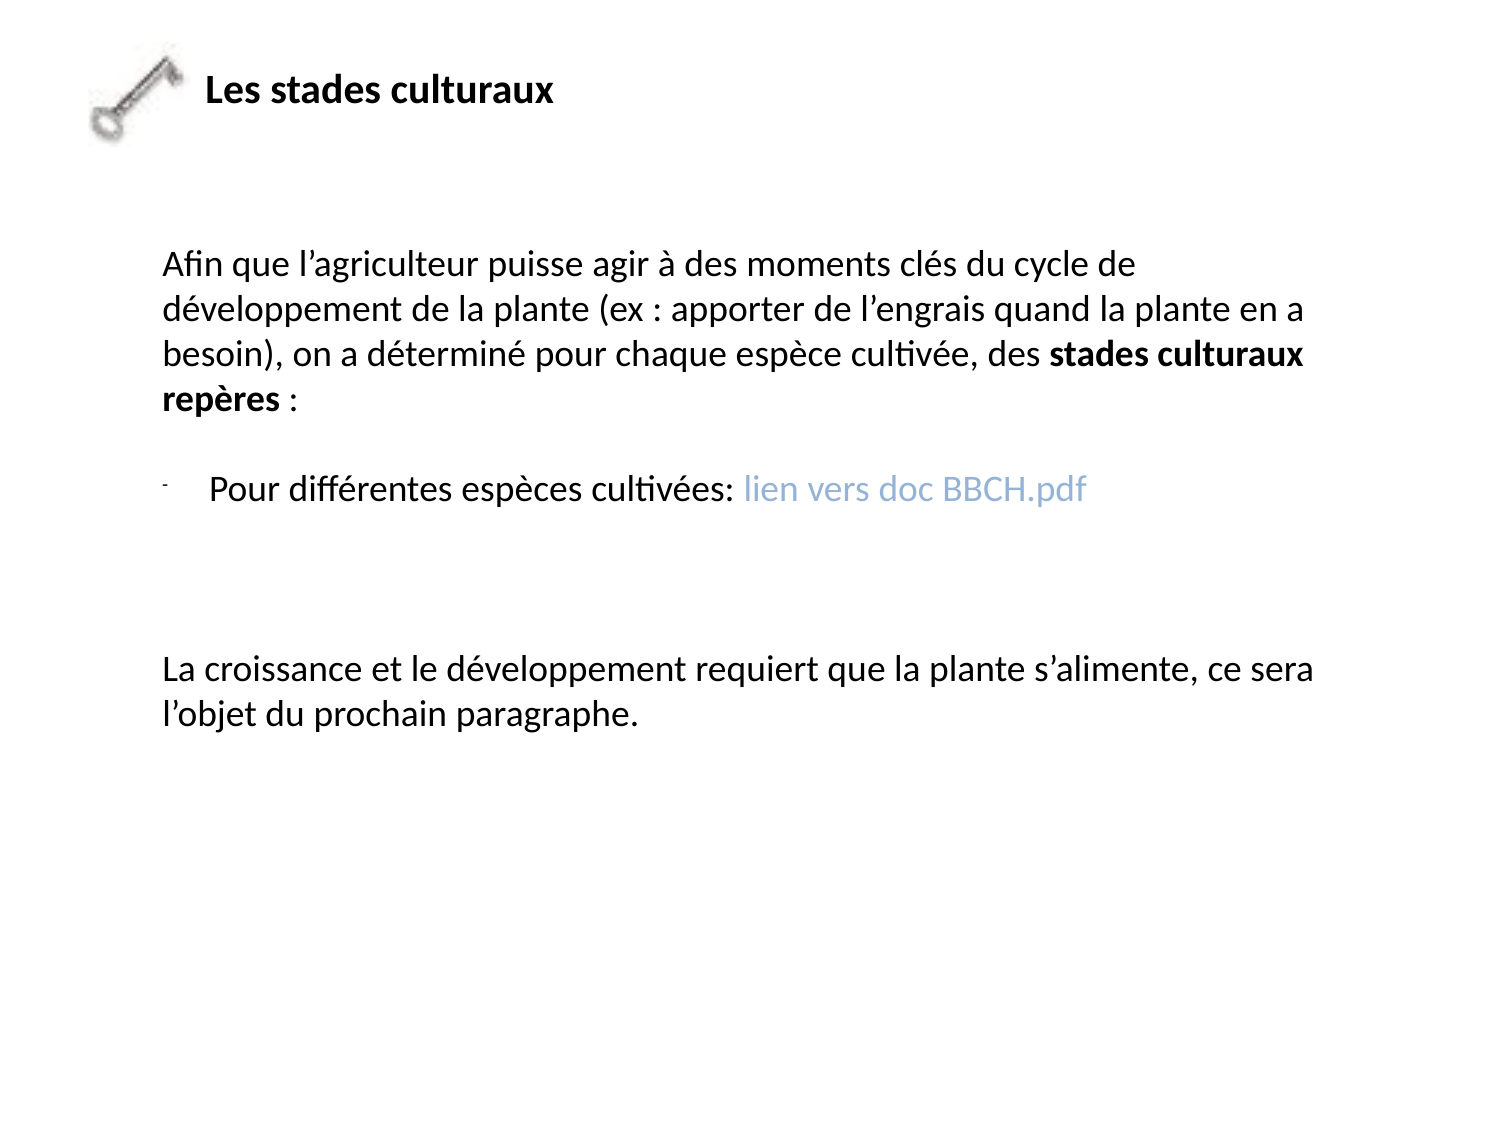

# Les stades culturaux
Afin que l’agriculteur puisse agir à des moments clés du cycle de développement de la plante (ex : apporter de l’engrais quand la plante en a besoin), on a déterminé pour chaque espèce cultivée, des stades culturaux repères :
Pour différentes espèces cultivées: lien vers doc BBCH.pdf
La croissance et le développement requiert que la plante s’alimente, ce sera l’objet du prochain paragraphe.